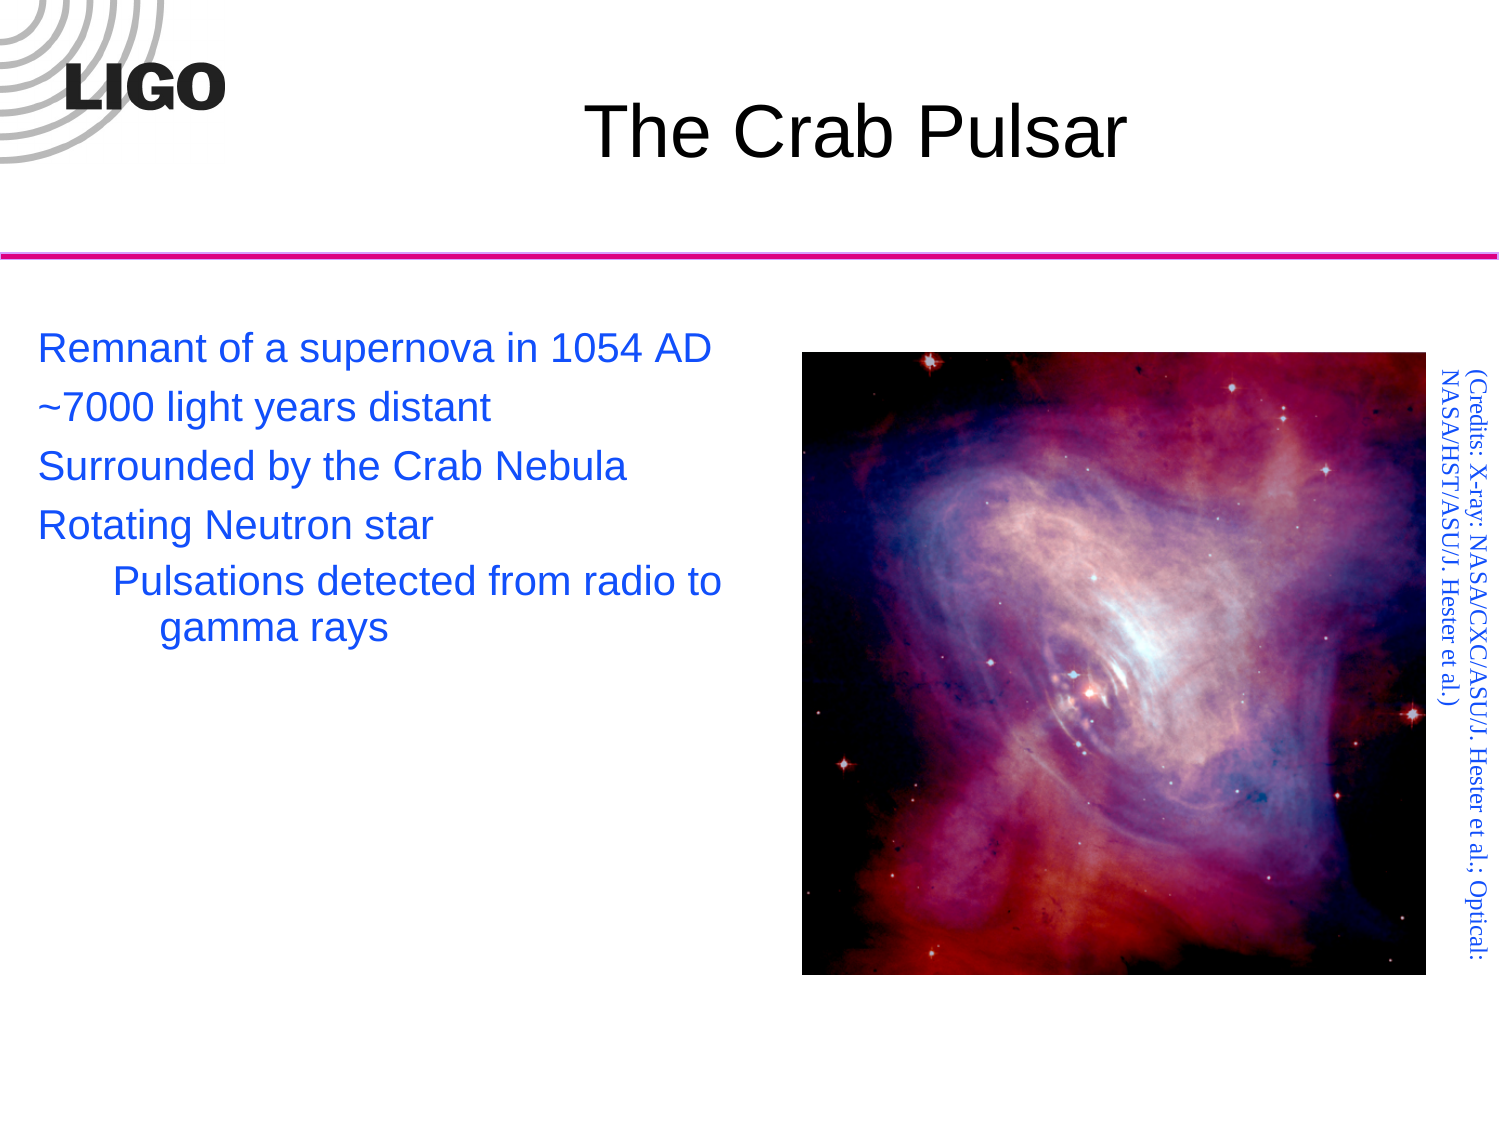

# The Crab Pulsar
Remnant of a supernova in 1054 AD
~7000 light years distant
Surrounded by the Crab Nebula
Rotating Neutron star
Pulsations detected from radio to gamma rays
(Credits: X-ray: NASA/CXC/ASU/J. Hester et al.; Optical: NASA/HST/ASU/J. Hester et al.)